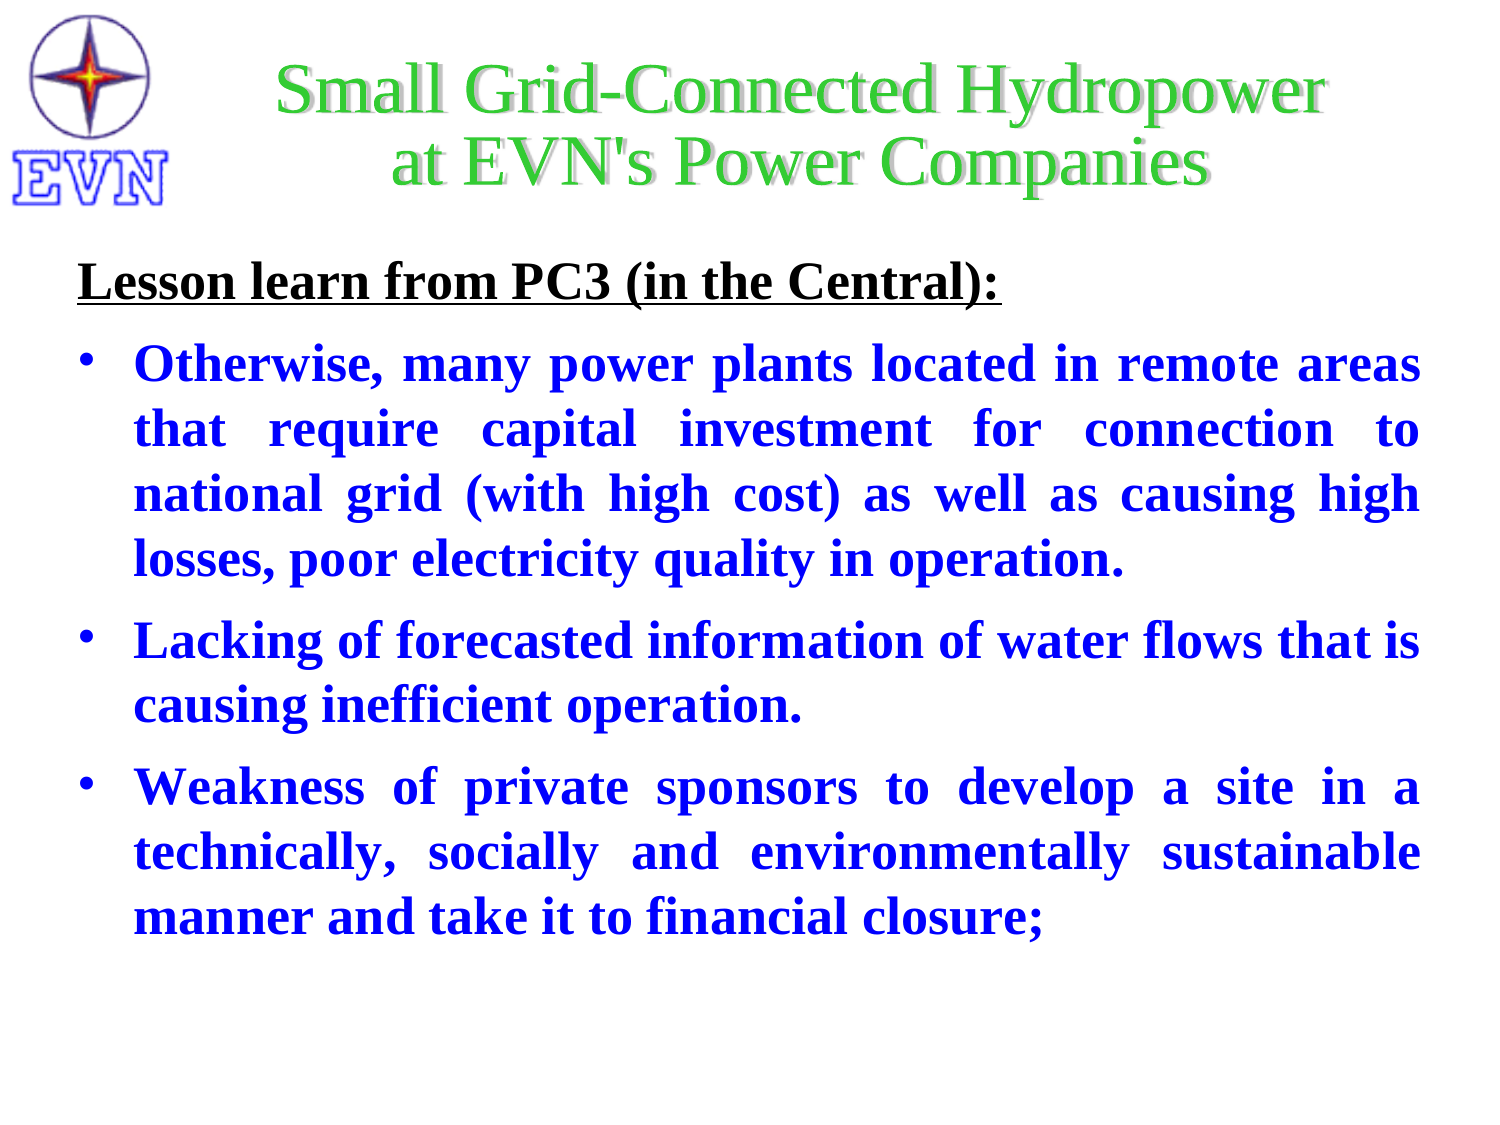

Small Grid-Connected Hydropower
at EVN's Power Companies
Lesson learn from PC3 (in the Central):
Otherwise, many power plants located in remote areas that require capital investment for connection to national grid (with high cost) as well as causing high losses, poor electricity quality in operation.
Lacking of forecasted information of water flows that is causing inefficient operation.
Weakness of private sponsors to develop a site in a technically, socially and environmentally sustainable manner and take it to financial closure;